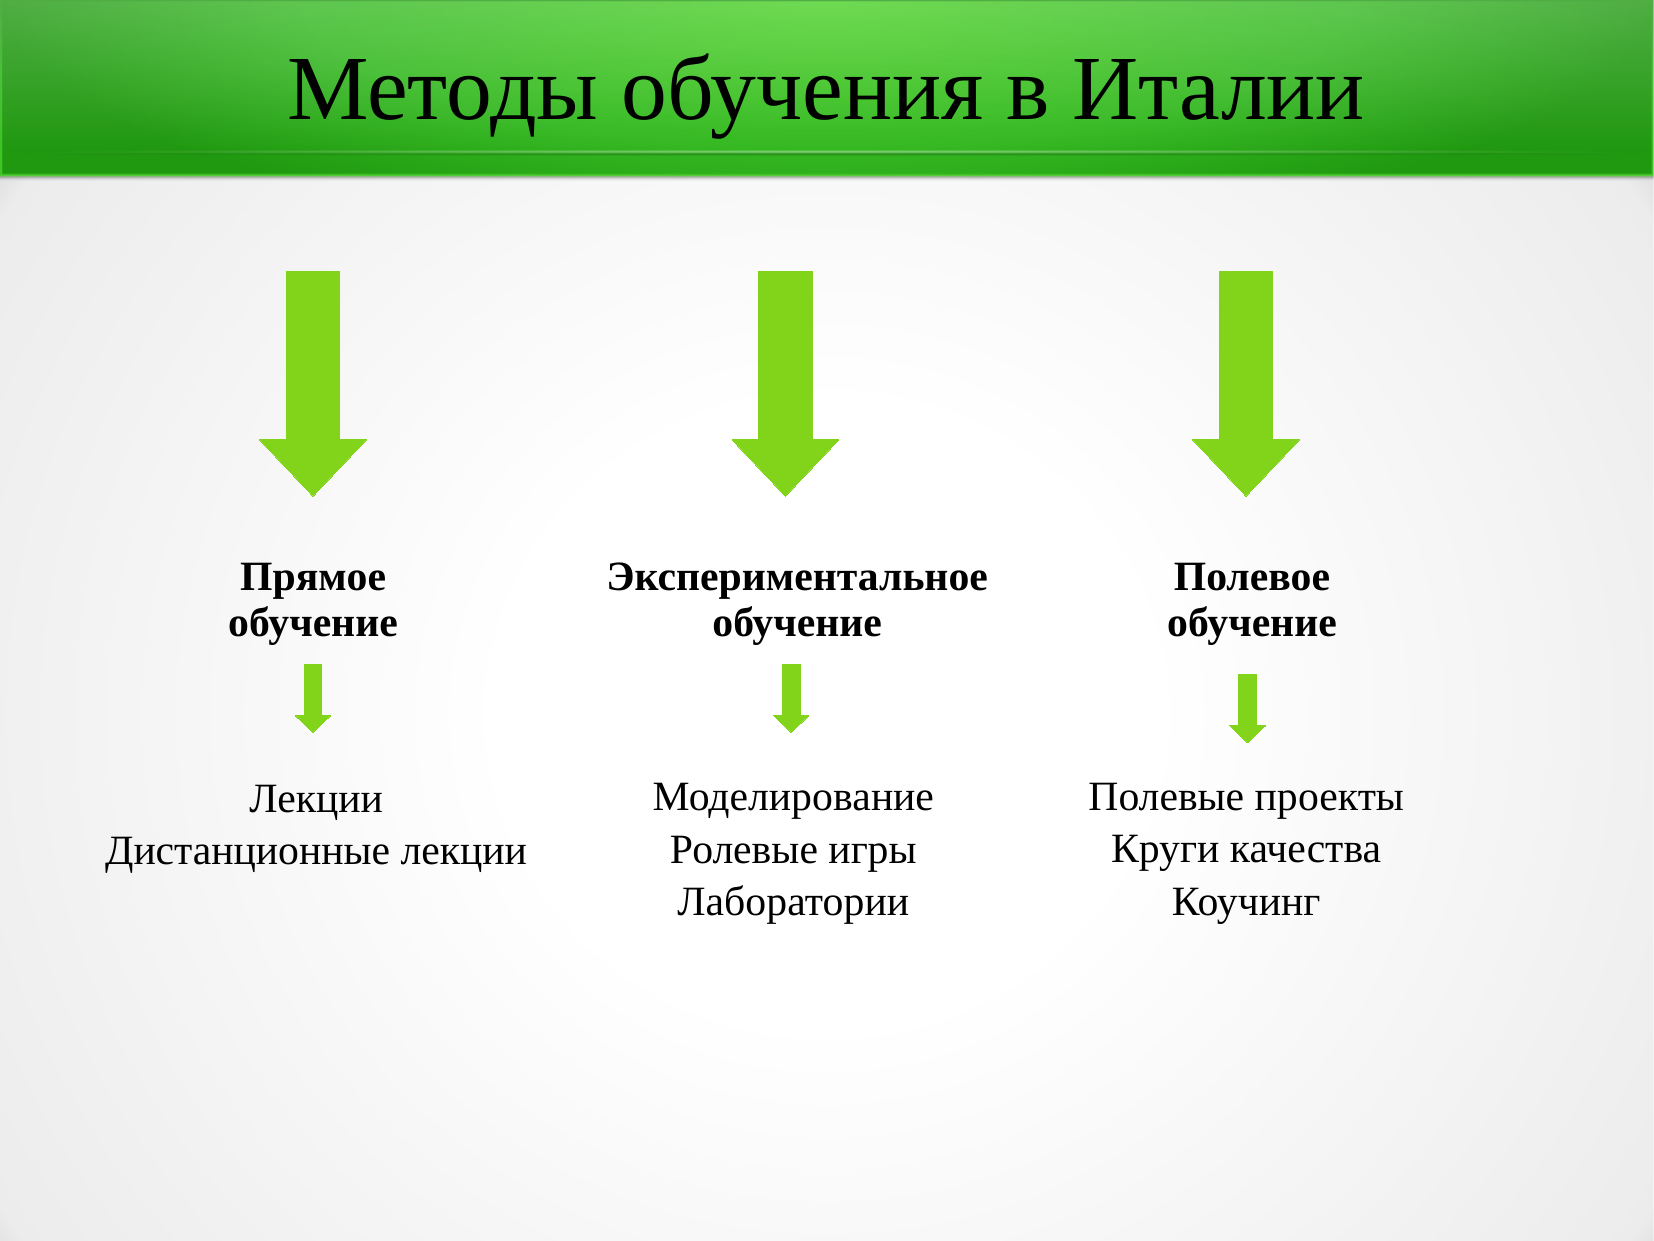

# Методы обучения в Италии
Прямое обучение
Экспериментальное обучение
Полевое обучение
Полевые проекты
Круги качества
Коучинг
Моделирование
Ролевые игры
Лаборатории
Лекции
Дистанционные лекции